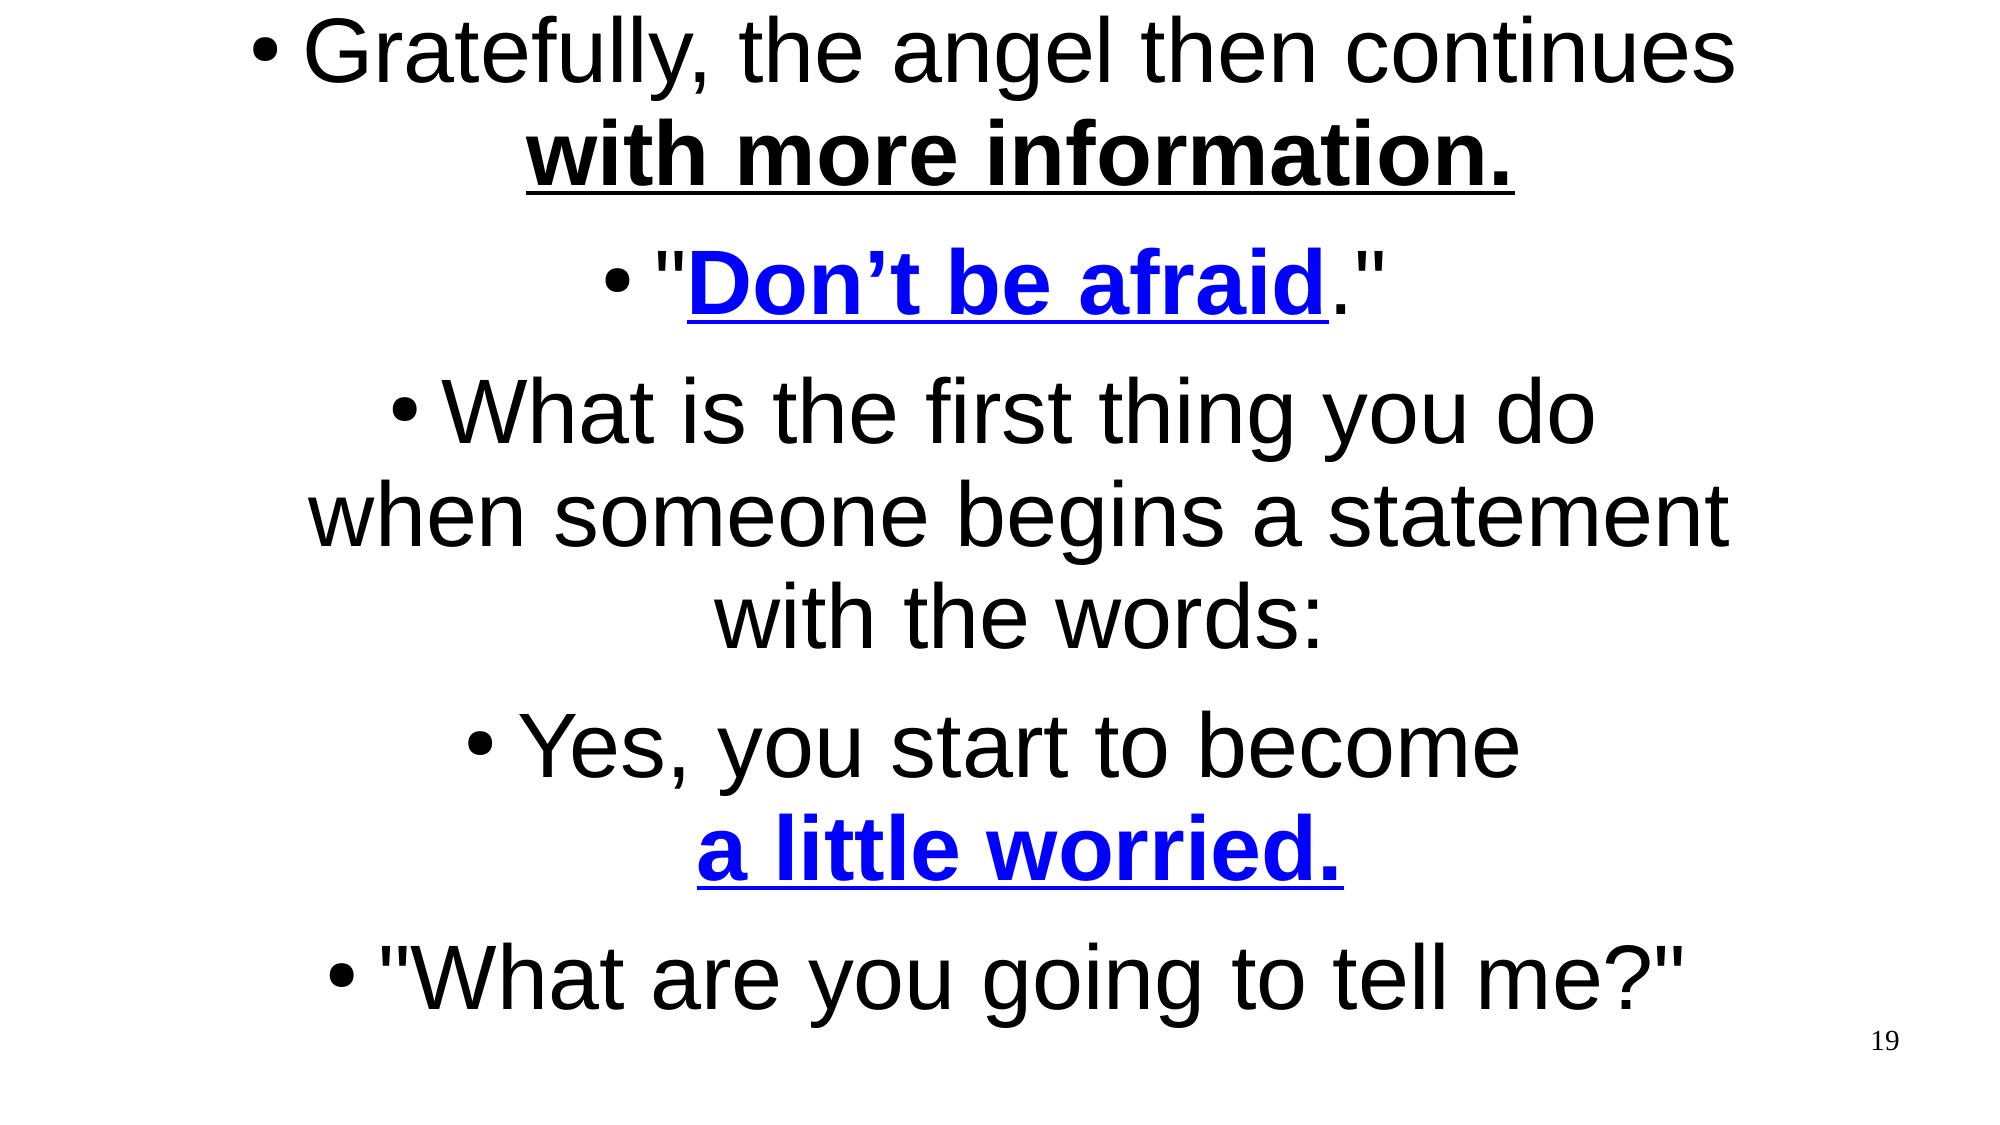

# Gratefully, the angel then continues with more information.
"Don’t be afraid."
What is the first thing you do
when someone begins a statement
with the words:
Yes, you start to become
a little worried.
"What are you going to tell me?"
19